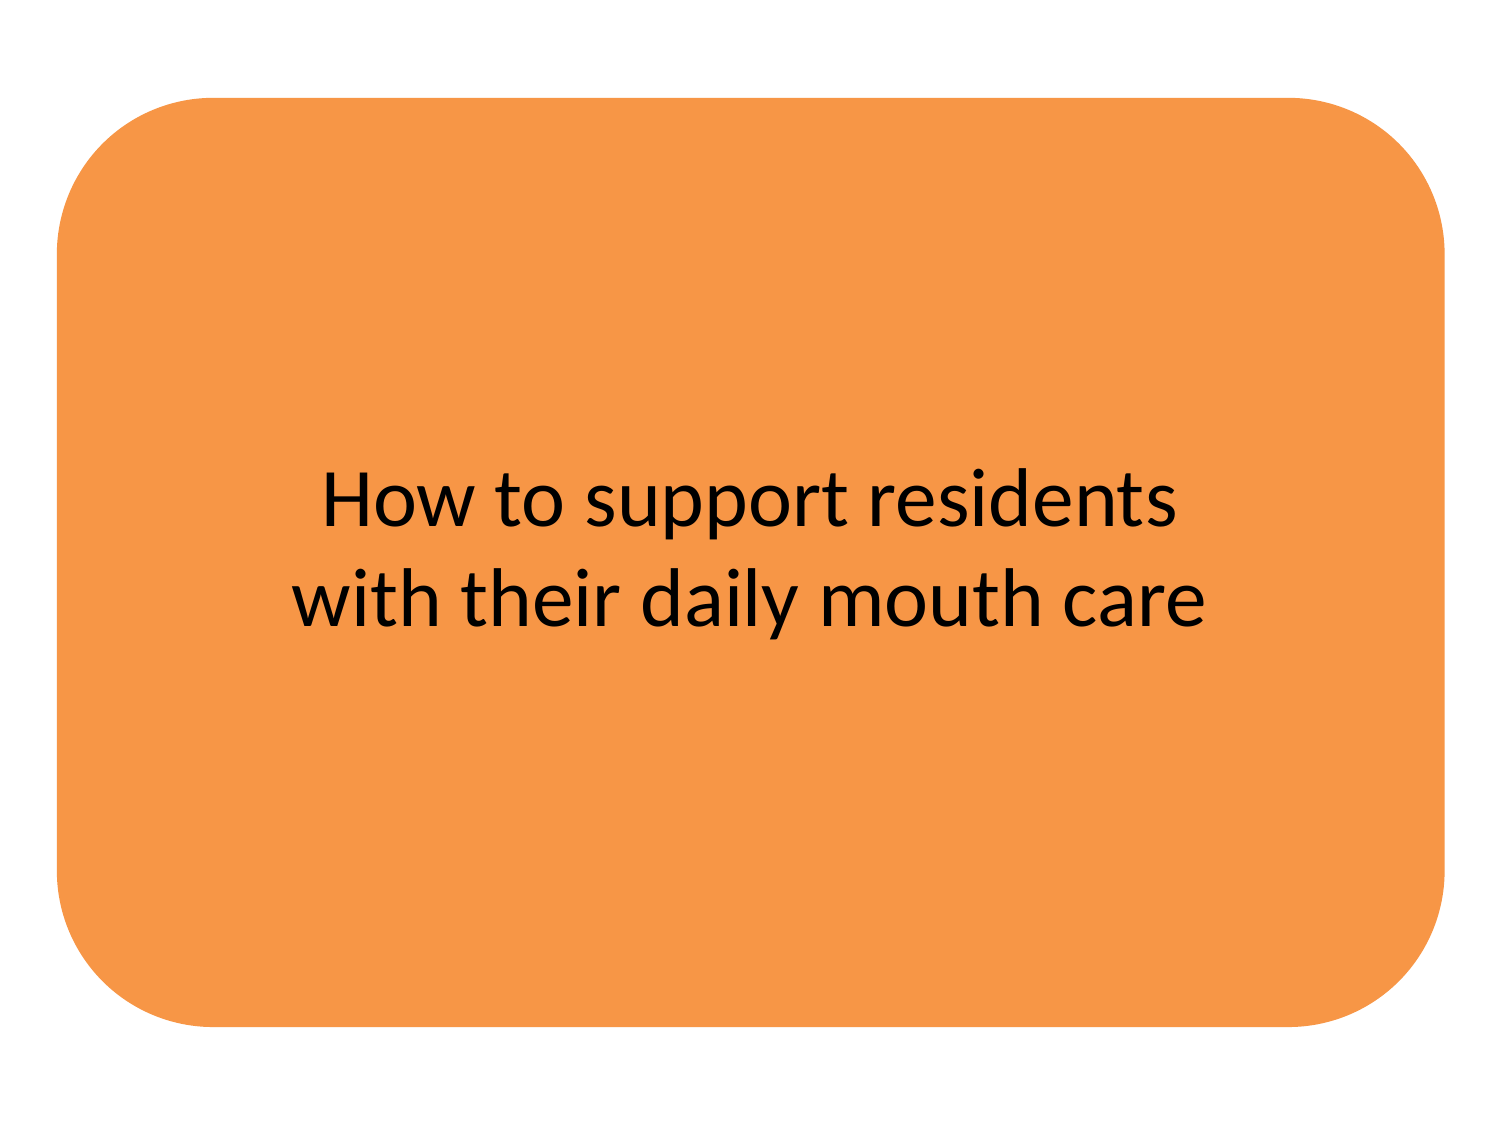

# How to support residents with their daily mouth care